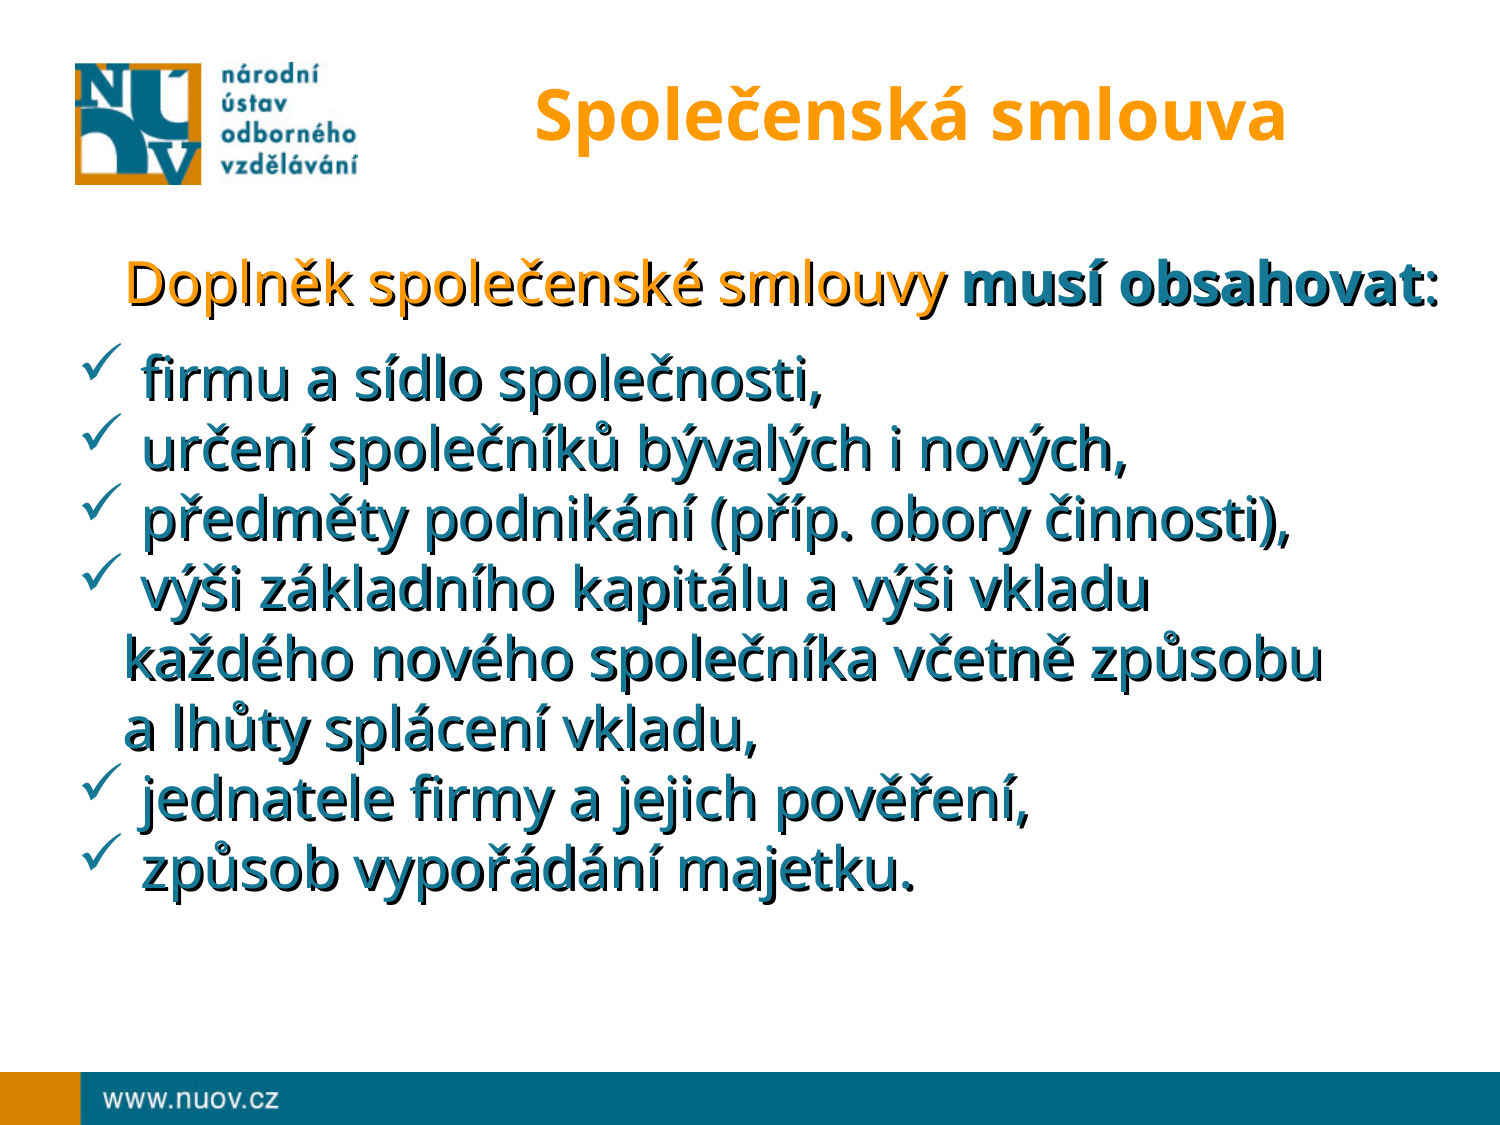

# Společenská smlouva
Doplněk společenské smlouvy musí obsahovat:
 firmu a sídlo společnosti,
 určení společníků bývalých i nových,
 předměty podnikání (příp. obory činnosti),
 výši základního kapitálu a výši vkladu
 každého nového společníka včetně způsobu
 a lhůty splácení vkladu,
 jednatele firmy a jejich pověření,
 způsob vypořádání majetku.